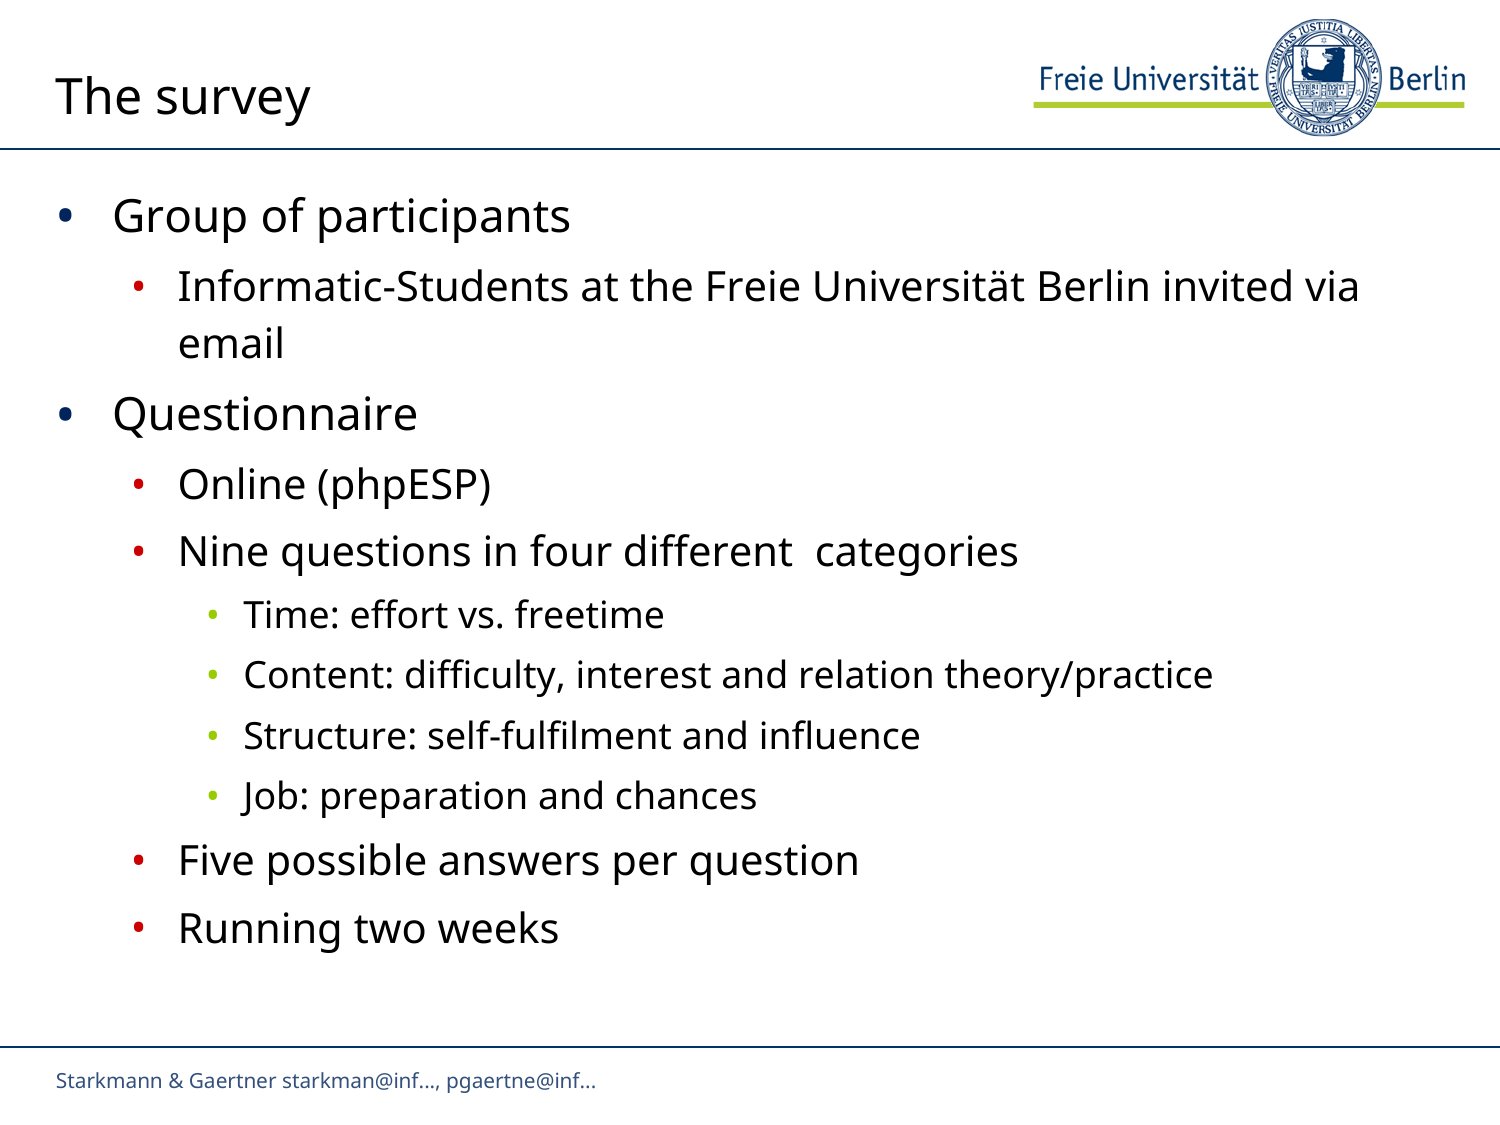

# The survey
Group of participants
Informatic-Students at the Freie Universität Berlin invited via email
Questionnaire
Online (phpESP)
Nine questions in four different categories
Time: effort vs. freetime
Content: difficulty, interest and relation theory/practice
Structure: self-fulfilment and influence
Job: preparation and chances
Five possible answers per question
Running two weeks
Starkmann & Gaertner starkman@inf..., pgaertne@inf...